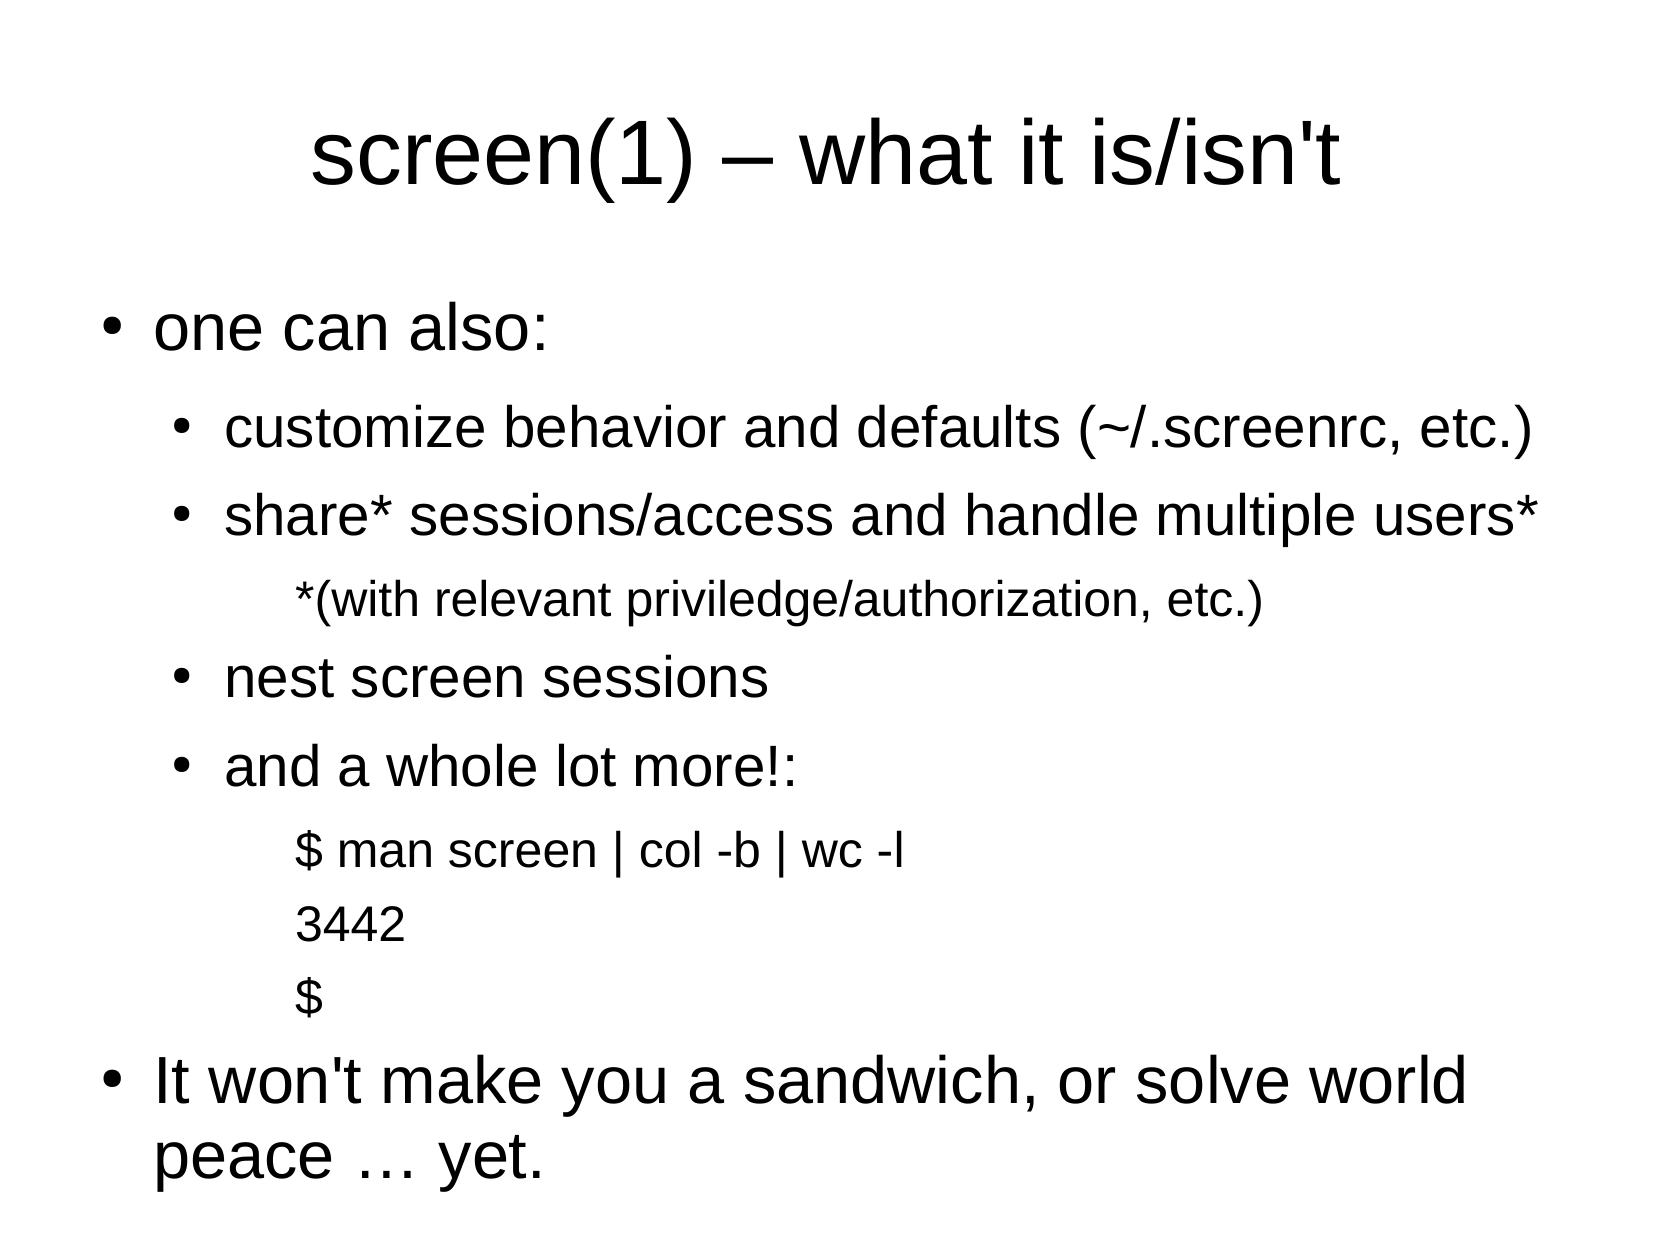

# screen(1) – what it is/isn't
one can also:
customize behavior and defaults (~/.screenrc, etc.)
share* sessions/access and handle multiple users*
*(with relevant priviledge/authorization, etc.)
nest screen sessions
and a whole lot more!:
$ man screen | col -b | wc -l
3442
$
It won't make you a sandwich, or solve world peace … yet.